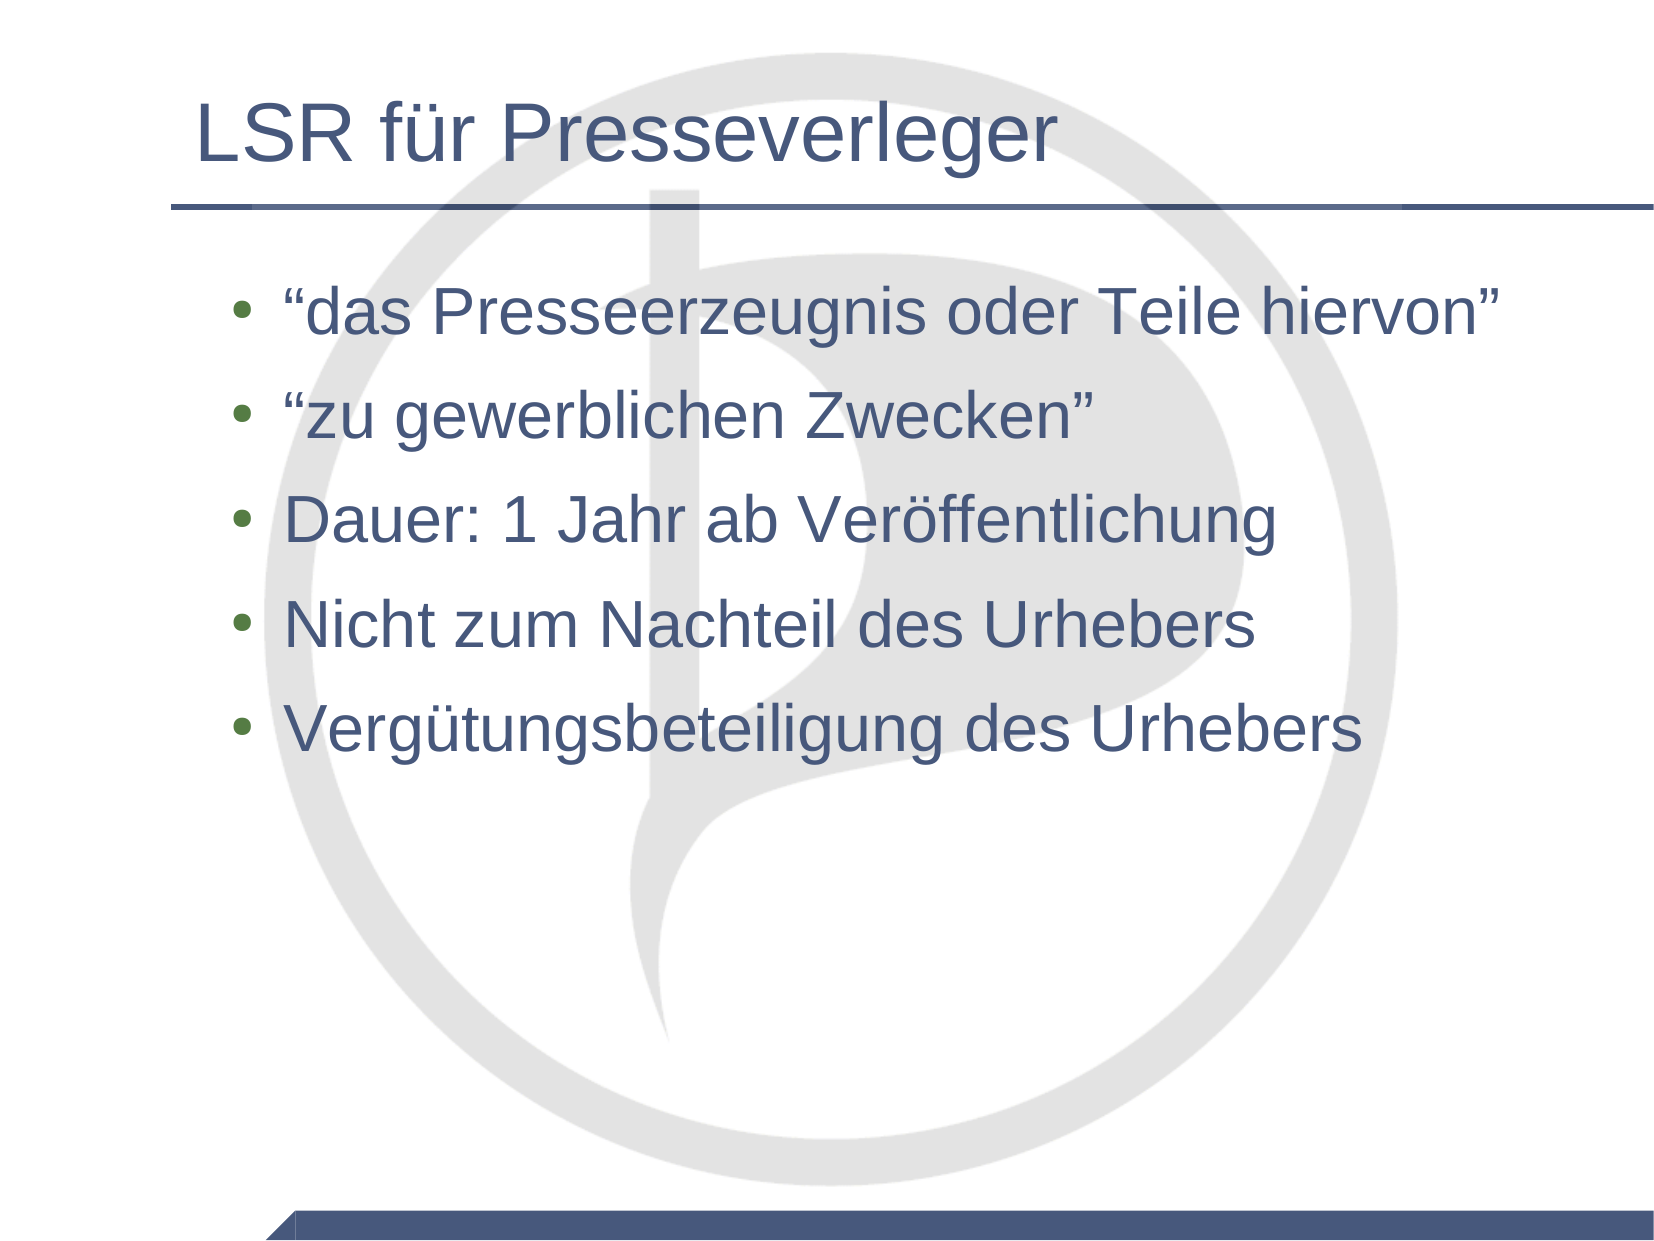

# LSR für Presseverleger
“das Presseerzeugnis oder Teile hiervon”
“zu gewerblichen Zwecken”
Dauer: 1 Jahr ab Veröffentlichung
Nicht zum Nachteil des Urhebers
Vergütungsbeteiligung des Urhebers